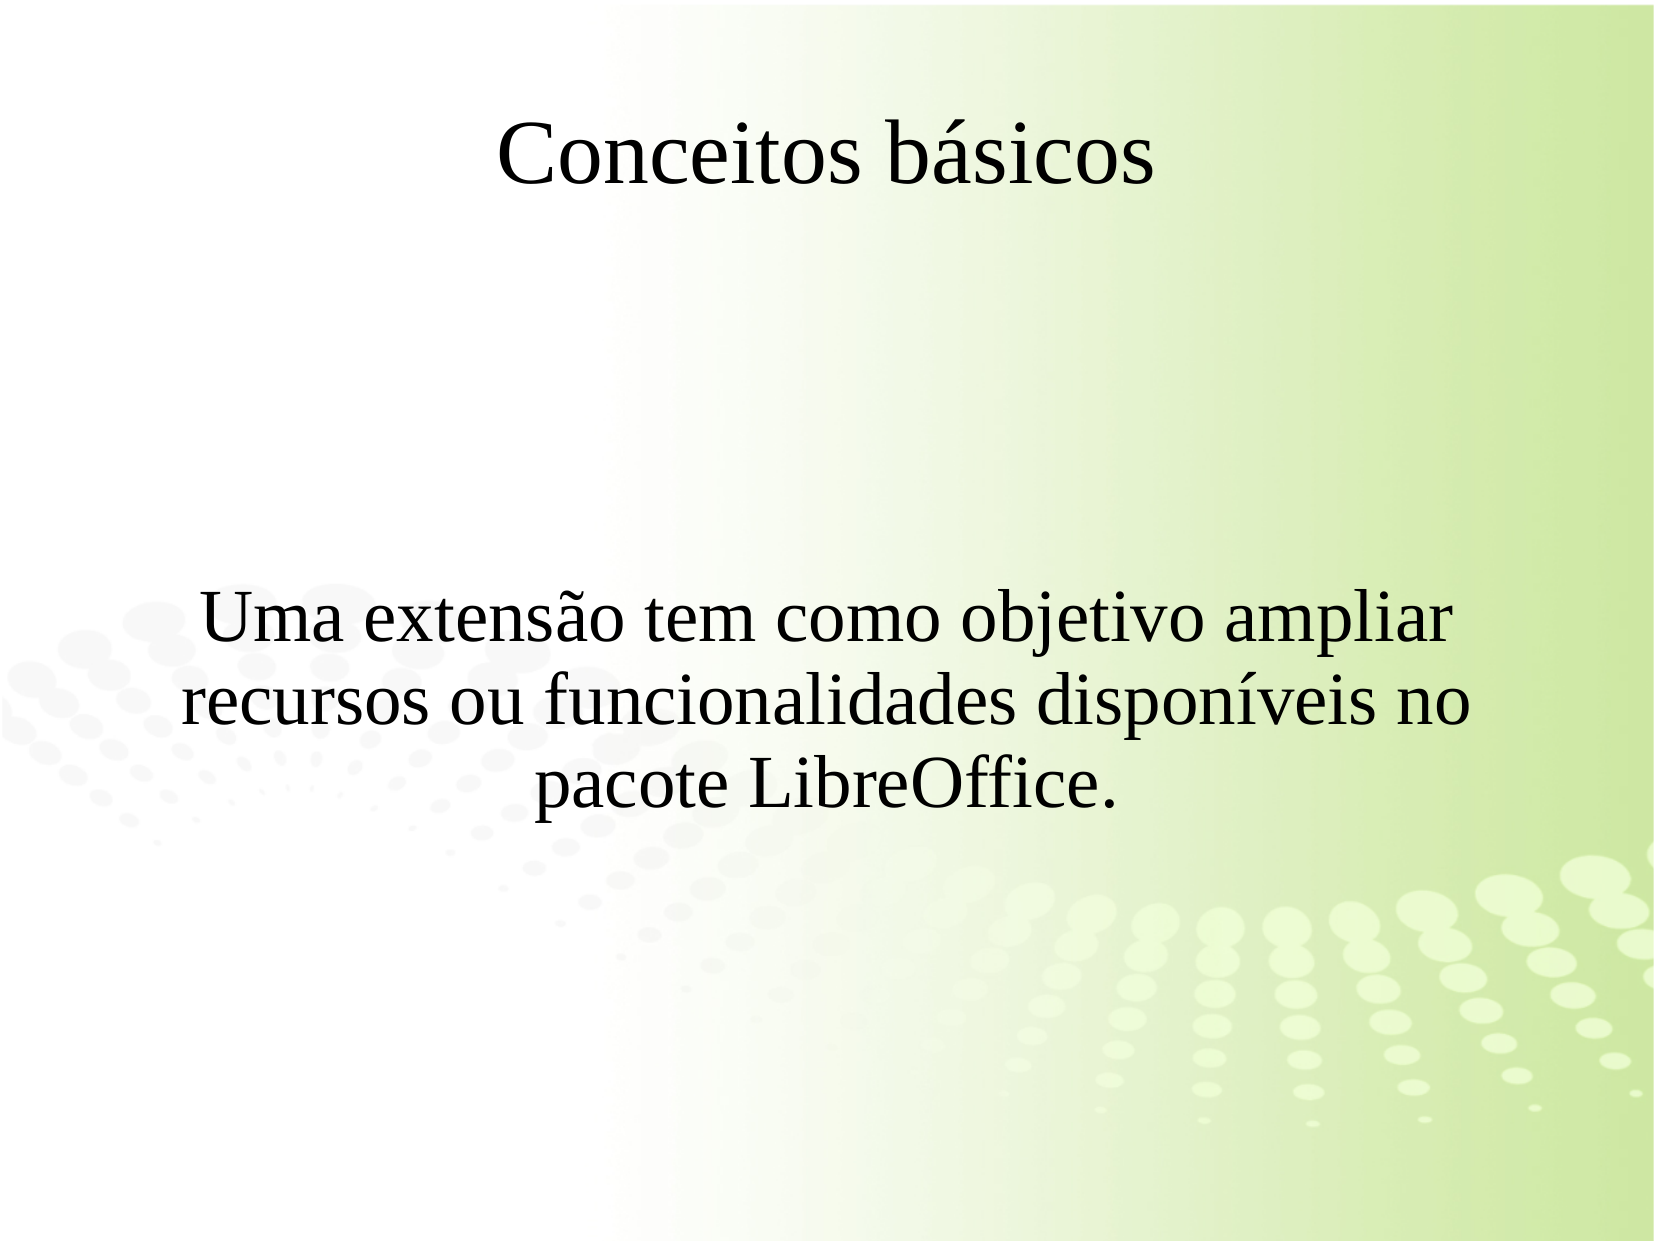

# Conceitos básicos
Uma extensão tem como objetivo ampliar recursos ou funcionalidades disponíveis no pacote LibreOffice.